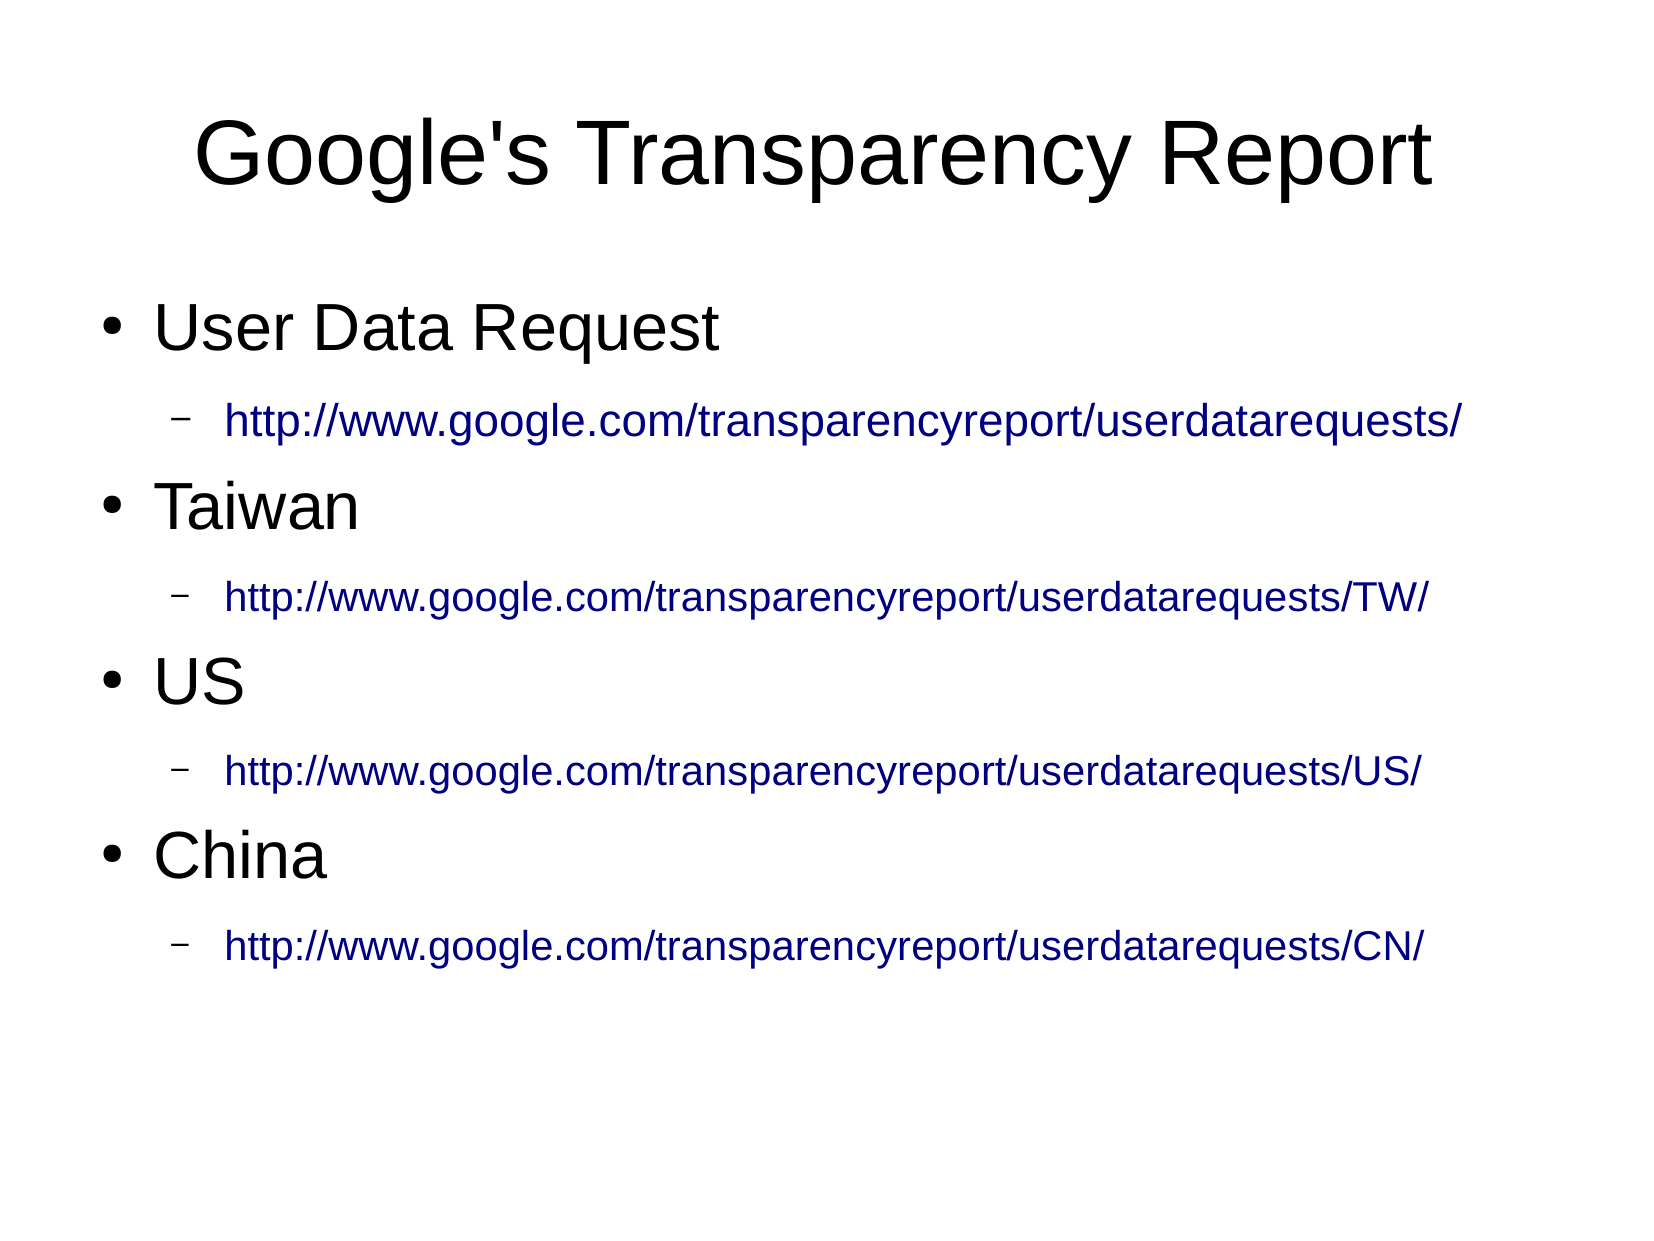

# Google's Transparency Report
User Data Request
http://www.google.com/transparencyreport/userdatarequests/
Taiwan
http://www.google.com/transparencyreport/userdatarequests/TW/
US
http://www.google.com/transparencyreport/userdatarequests/US/
China
http://www.google.com/transparencyreport/userdatarequests/CN/